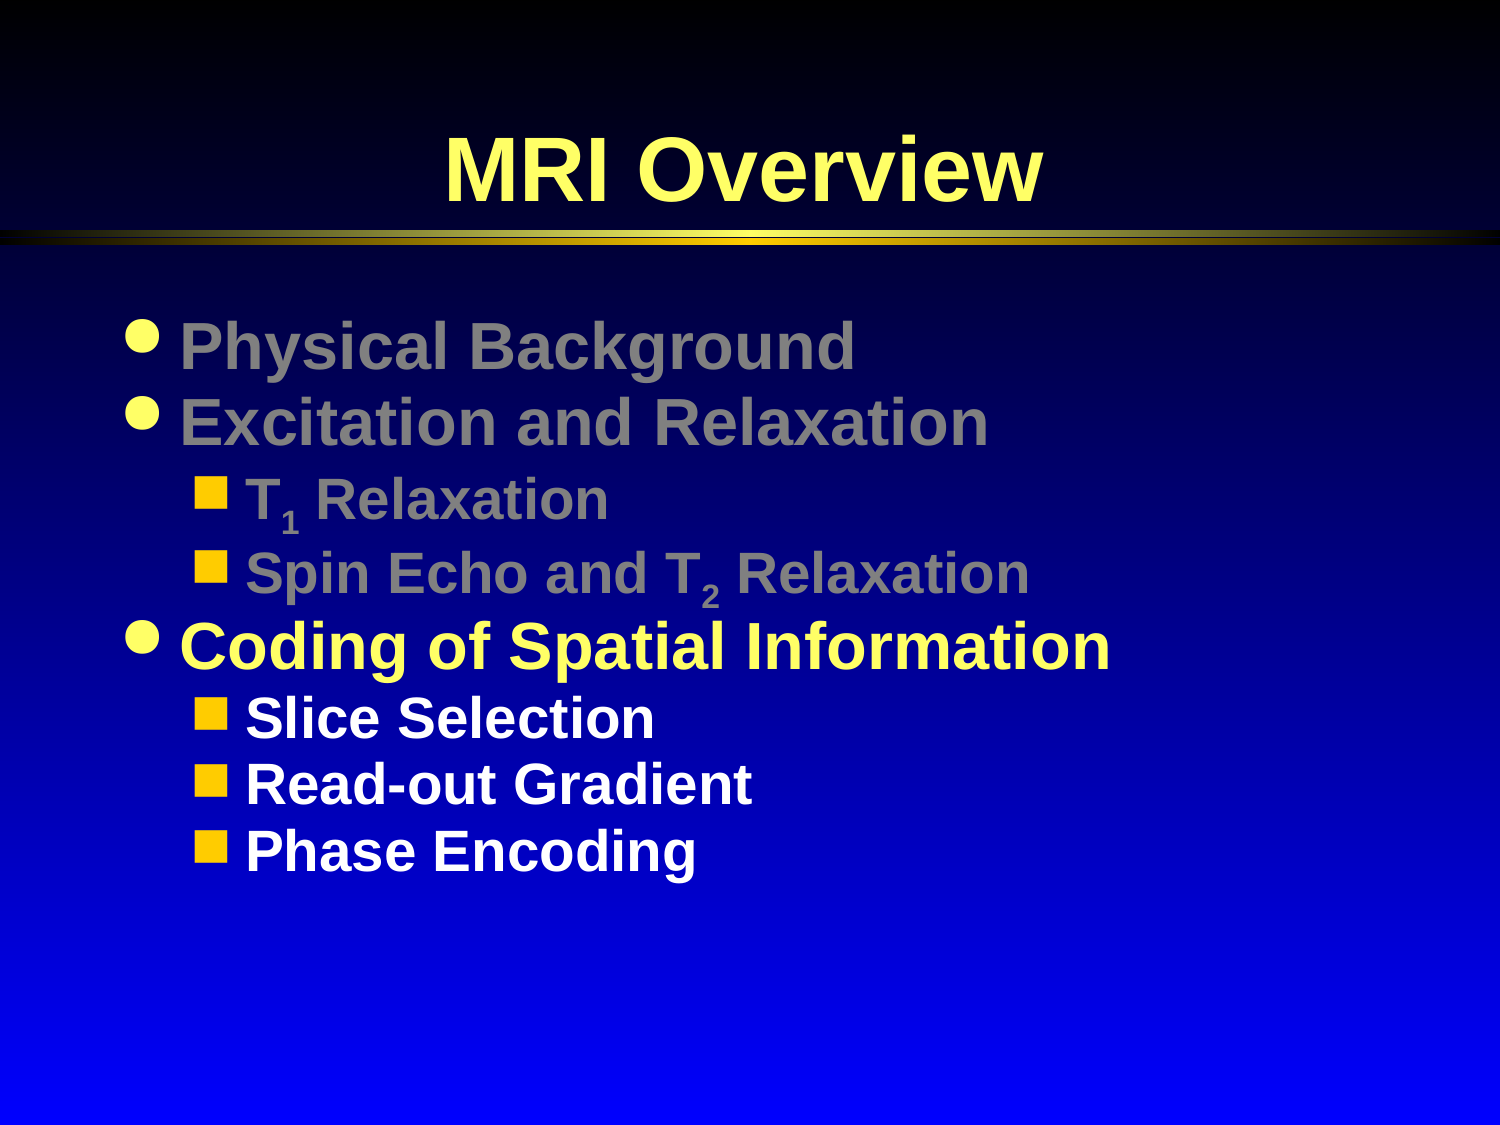

# MRI Overview
Physical Background
Excitation and Relaxation
T1 Relaxation
Spin Echo and T2 Relaxation
Coding of Spatial Information
Slice Selection
Read-out Gradient
Phase Encoding